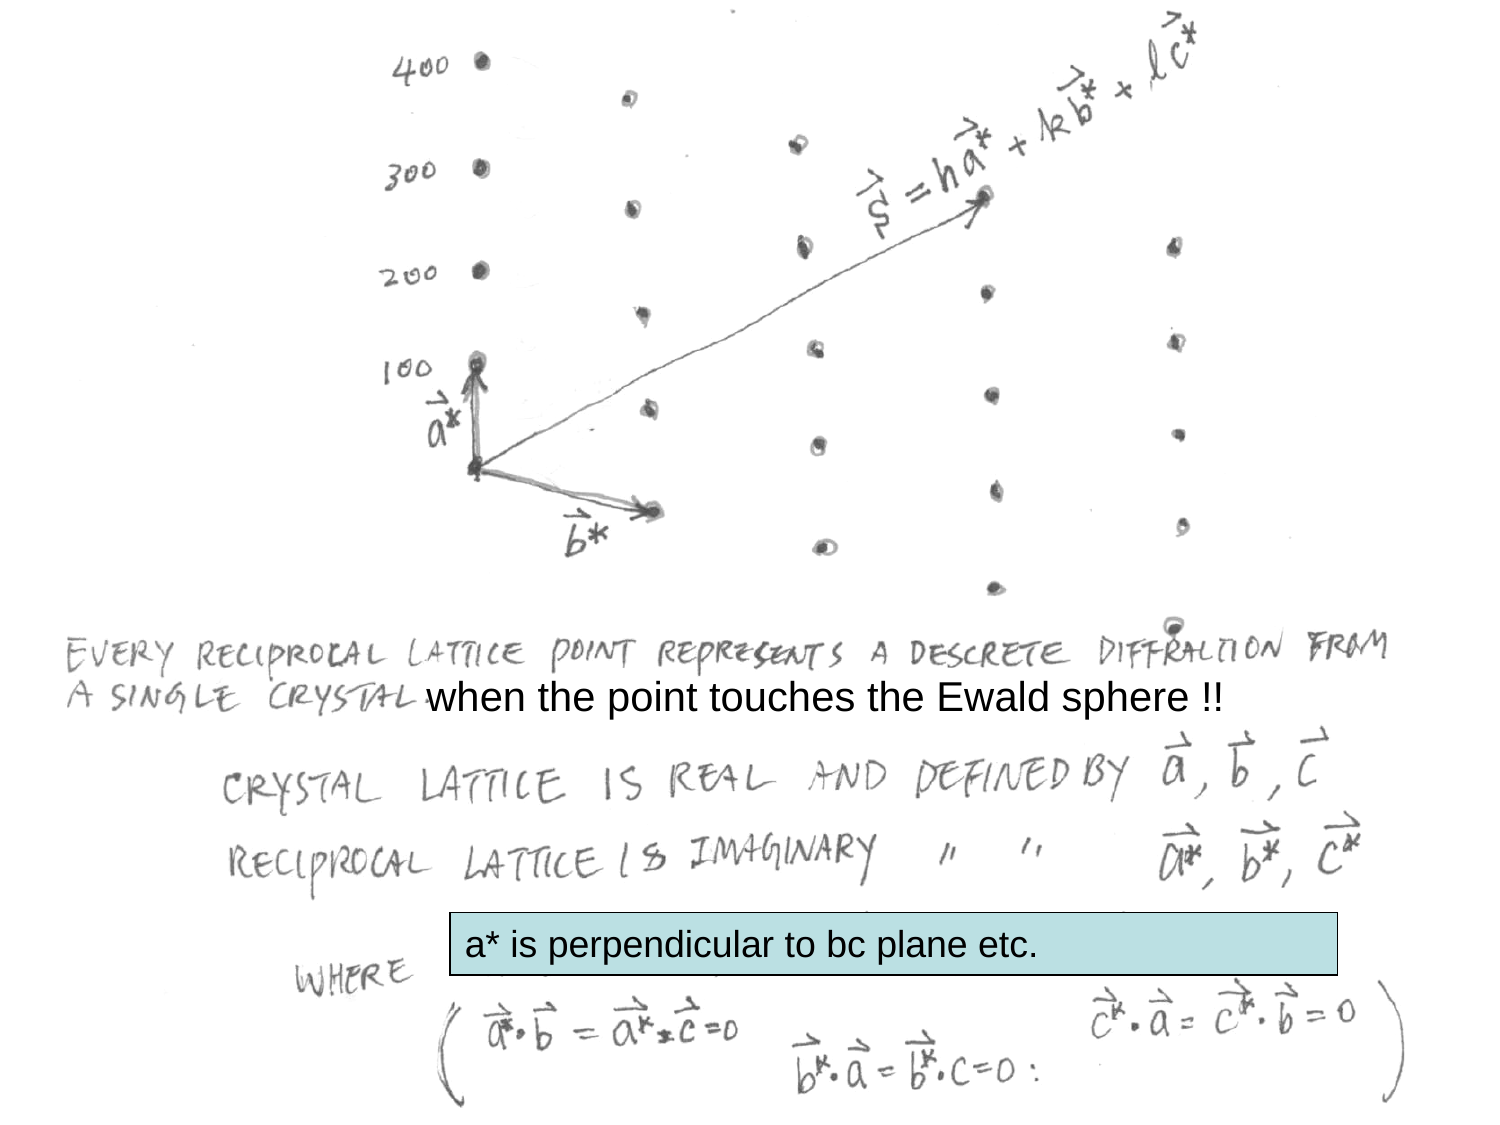

when the point touches the Ewald sphere !!
a* is perpendicular to bc plane etc.